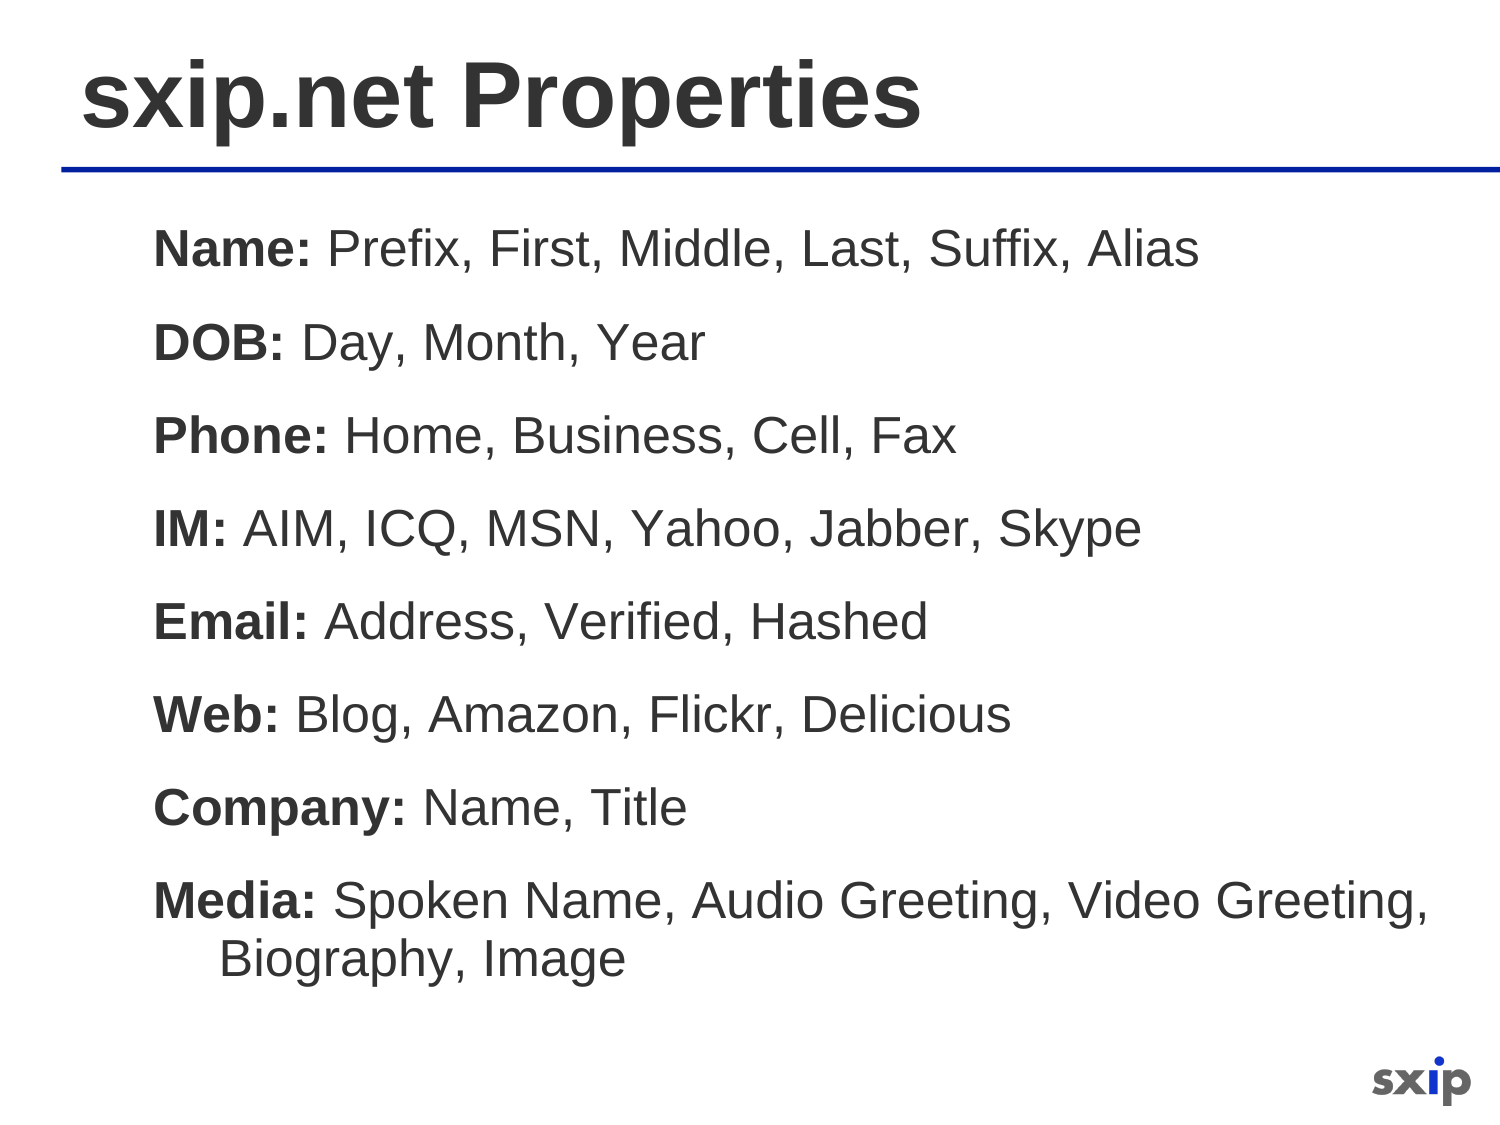

# sxip.net Properties
Name: Prefix, First, Middle, Last, Suffix, Alias
DOB: Day, Month, Year
Phone: Home, Business, Cell, Fax
IM: AIM, ICQ, MSN, Yahoo, Jabber, Skype
Email: Address, Verified, Hashed
Web: Blog, Amazon, Flickr, Delicious
Company: Name, Title
Media: Spoken Name, Audio Greeting, Video Greeting, Biography, Image